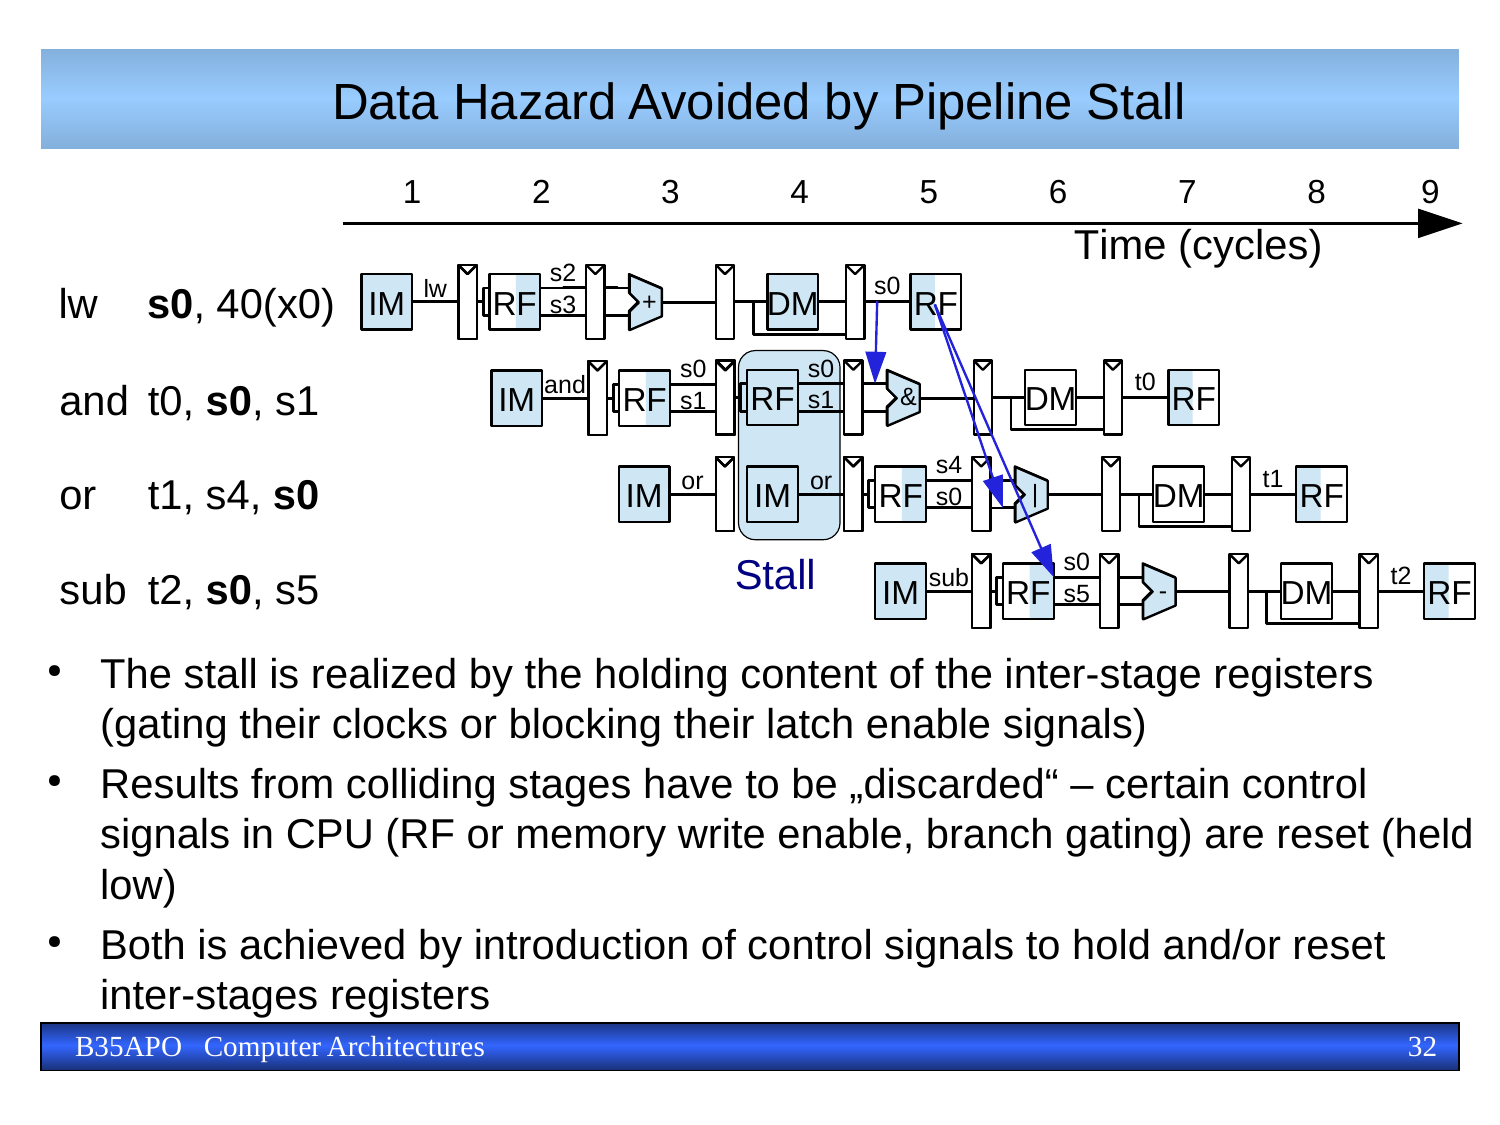

# Data Hazard Avoided by Pipeline Stall
1
2
3
4
5
6
7
8
9
Time (cycles)
s2
s0
lw
IM
RF
DM
RF
lw	s0, 40(x0)
+
s3
s0
s0
t0
and
RF
DM
RF
IM
RF
and	t0, s0, s1
&
s1
s1
s4
t1
or
or
or	t1, s4, s0
IM
IM
RF
DM
RF
|
s0
s0
Stall
t2
sub
sub	t2, s0, s5
IM
RF
DM
RF
-
s5
The stall is realized by the holding content of the inter-stage registers (gating their clocks or blocking their latch enable signals)
Results from colliding stages have to be „discarded“ – certain control signals in CPU (RF or memory write enable, branch gating) are reset (held low)
Both is achieved by introduction of control signals to hold and/or reset inter-stages registers
B35APO Computer Architectures
32